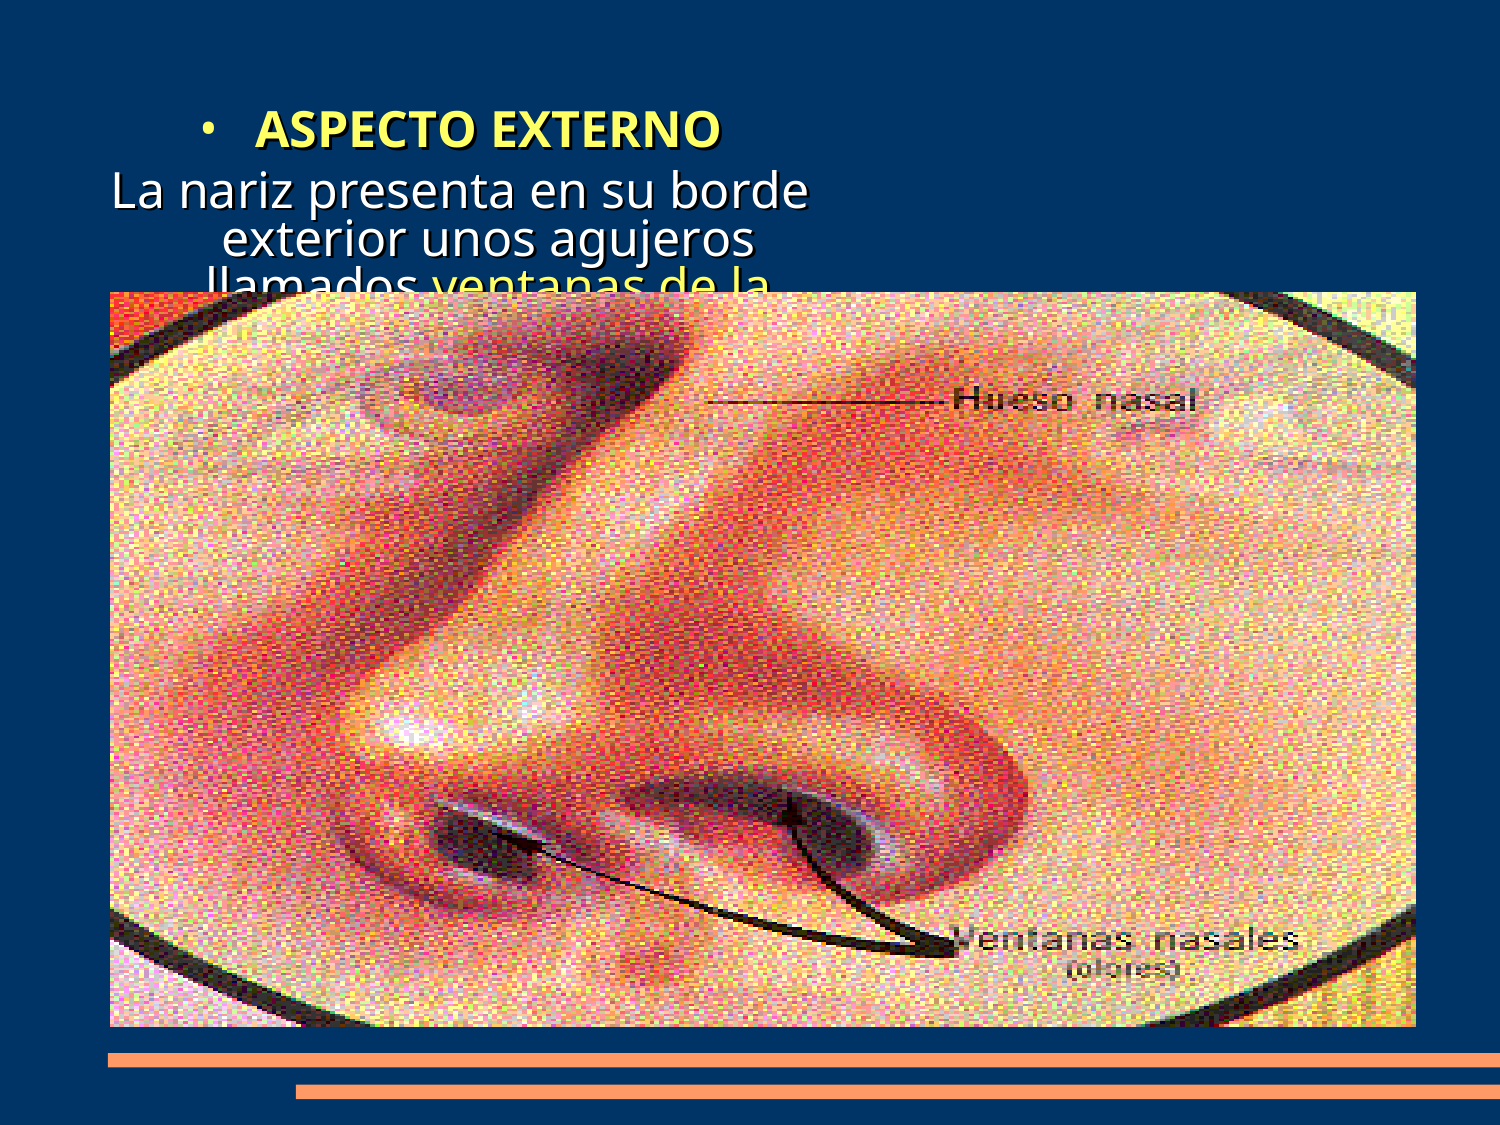

#
ASPECTO EXTERNO
La nariz presenta en su borde exterior unos agujeros llamados ventanas de la nariz, que por dentro se abren a la faringe.
En la parte superior se encuentran los huesos nasales que sostienen y dan forma a la nariz.
En la parte inferior está sostenida por cartílagos.
 Las ventanas están cubiertas por unos pelos que sirven para impedir la penetración de cuerpos extraños durante la respiración.